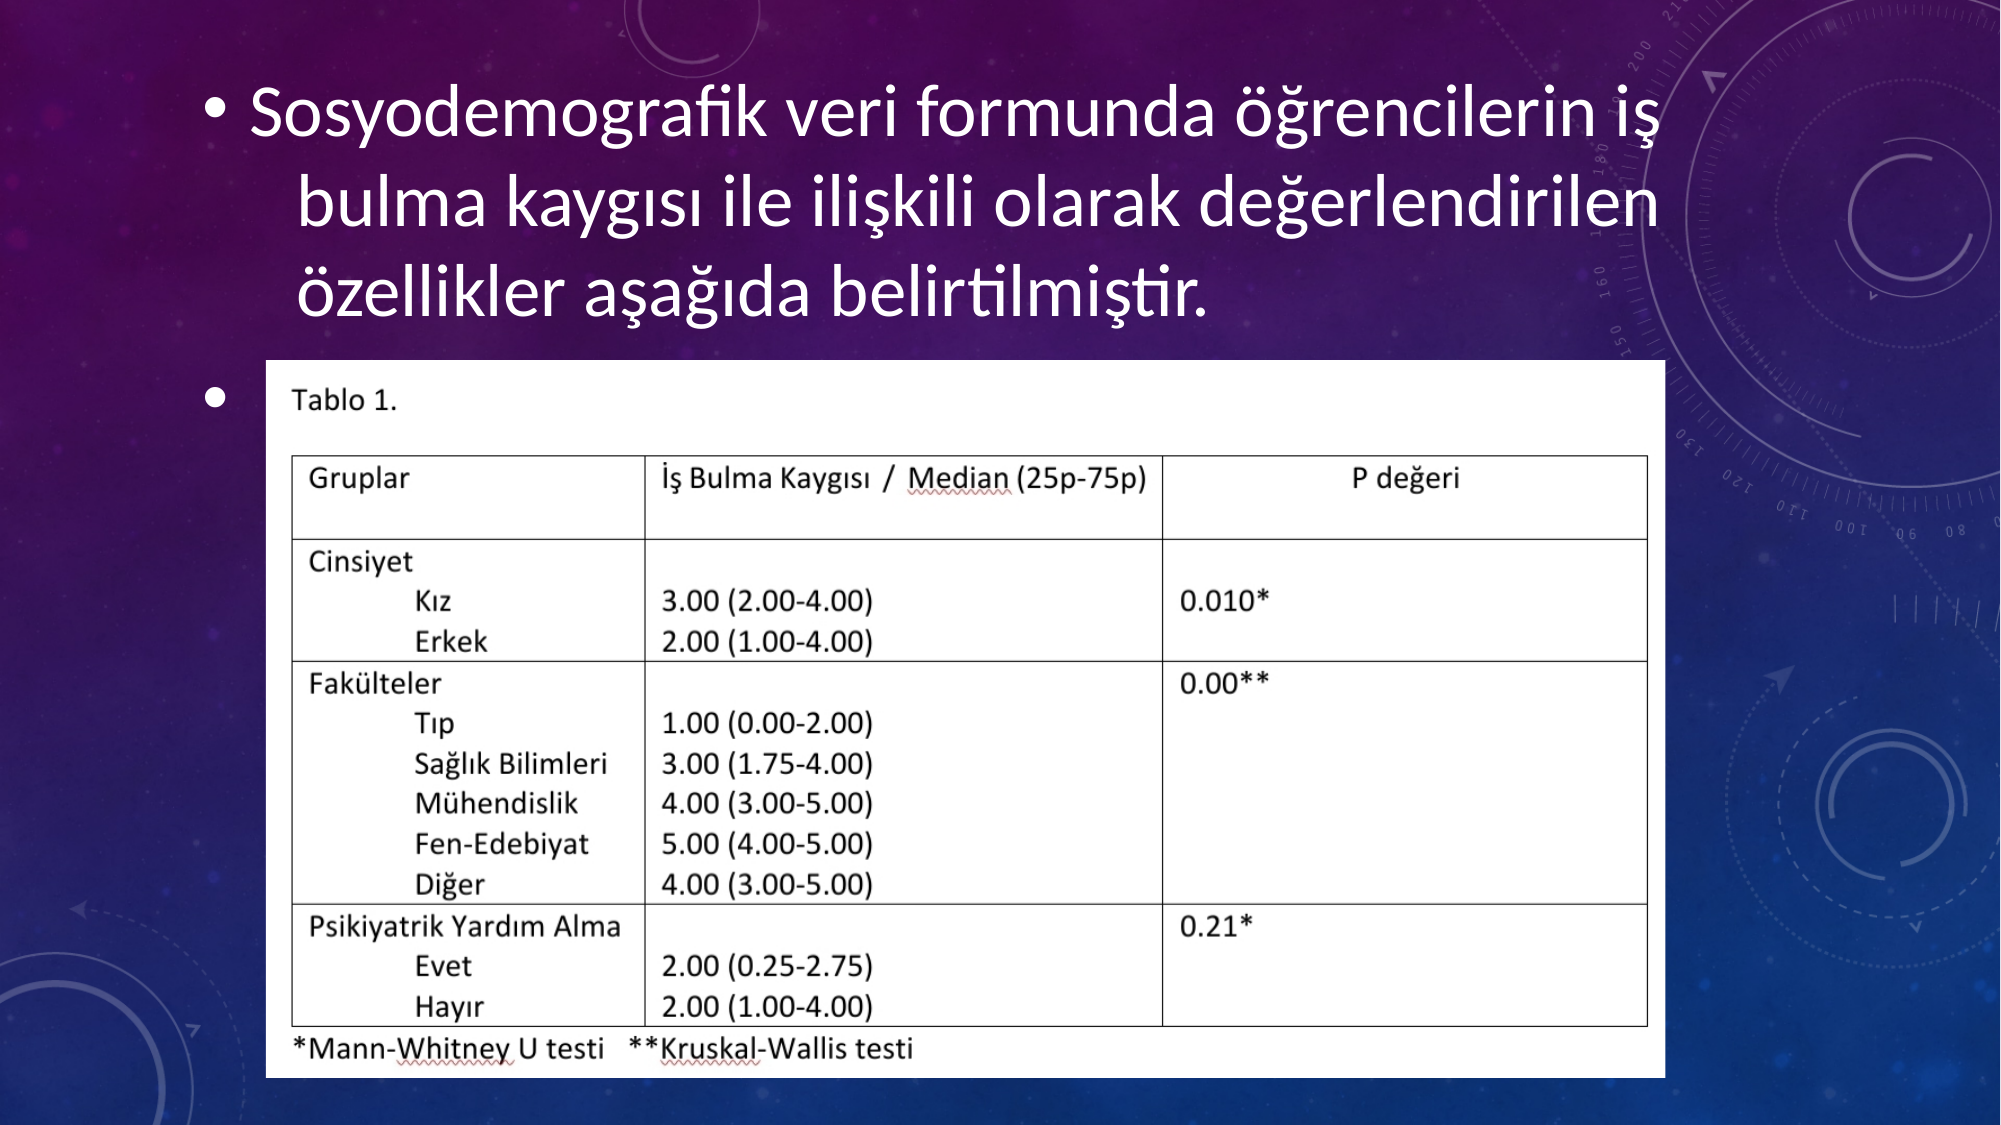

Sosyodemografik veri formunda öğrencilerin iş bulma kaygısı ile ilişkili olarak değerlendirilen özellikler aşağıda belirtilmiştir.